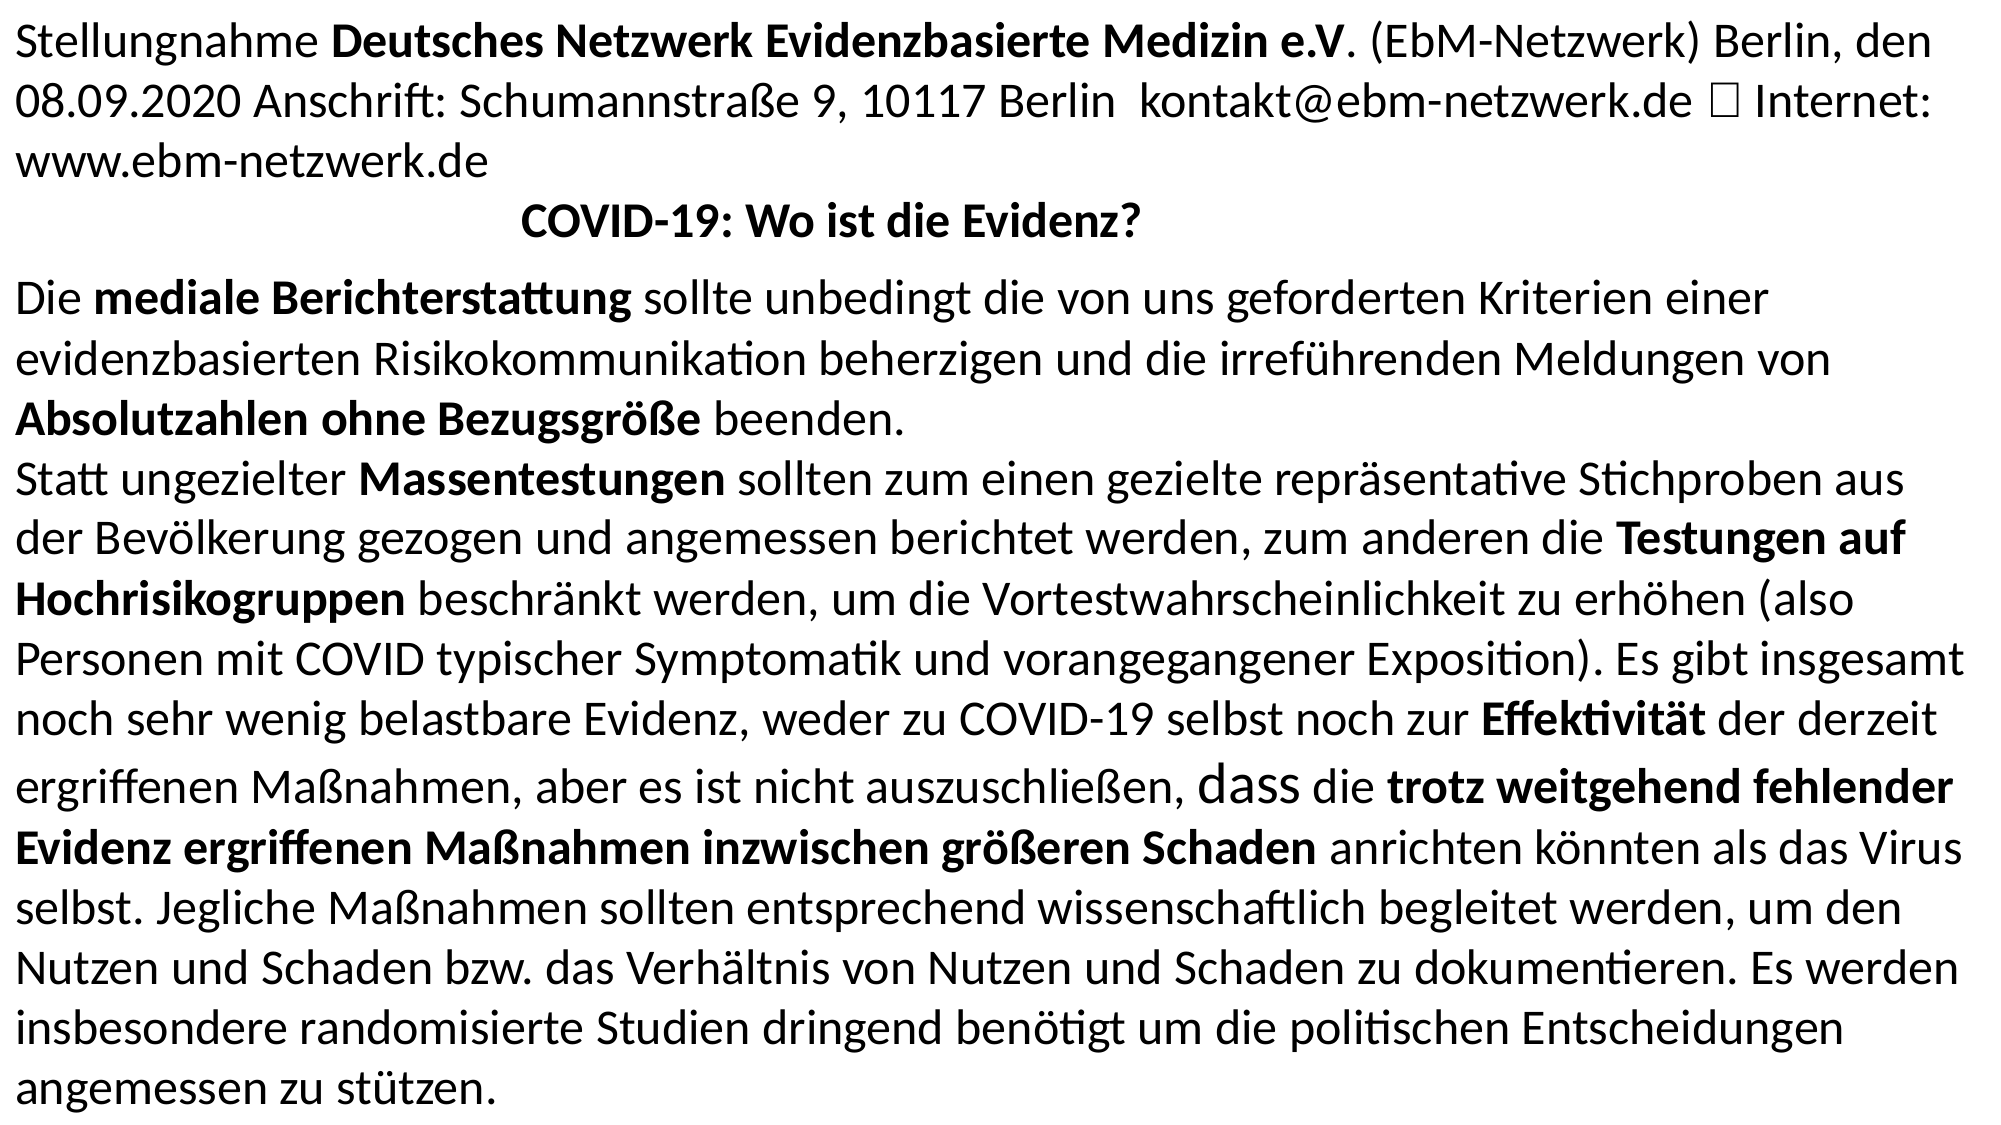

Stellungnahme Deutsches Netzwerk Evidenzbasierte Medizin e.V. (EbM-Netzwerk) Berlin, den 08.09.2020 Anschrift: Schumannstraße 9, 10117 Berlin kontakt@ebm-netzwerk.de  Internet: www.ebm-netzwerk.de
 COVID-19: Wo ist die Evidenz?
Die mediale Berichterstattung sollte unbedingt die von uns geforderten Kriterien einer evidenzbasierten Risikokommunikation beherzigen und die irreführenden Meldungen von Absolutzahlen ohne Bezugsgröße beenden. Statt ungezielter Massentestungen sollten zum einen gezielte repräsentative Stichproben aus der Bevölkerung gezogen und angemessen berichtet werden, zum anderen die Testungen auf Hochrisikogruppen beschränkt werden, um die Vortestwahrscheinlichkeit zu erhöhen (also Personen mit COVID typischer Symptomatik und vorangegangener Exposition). Es gibt insgesamt noch sehr wenig belastbare Evidenz, weder zu COVID-19 selbst noch zur Effektivität der derzeit ergriffenen Maßnahmen, aber es ist nicht auszuschließen, dass die trotz weitgehend fehlender Evidenz ergriffenen Maßnahmen inzwischen größeren Schaden anrichten könnten als das Virus selbst. Jegliche Maßnahmen sollten entsprechend wissenschaftlich begleitet werden, um den Nutzen und Schaden bzw. das Verhältnis von Nutzen und Schaden zu dokumentieren. Es werden insbesondere randomisierte Studien dringend benötigt um die politischen Entscheidungen angemessen zu stützen.